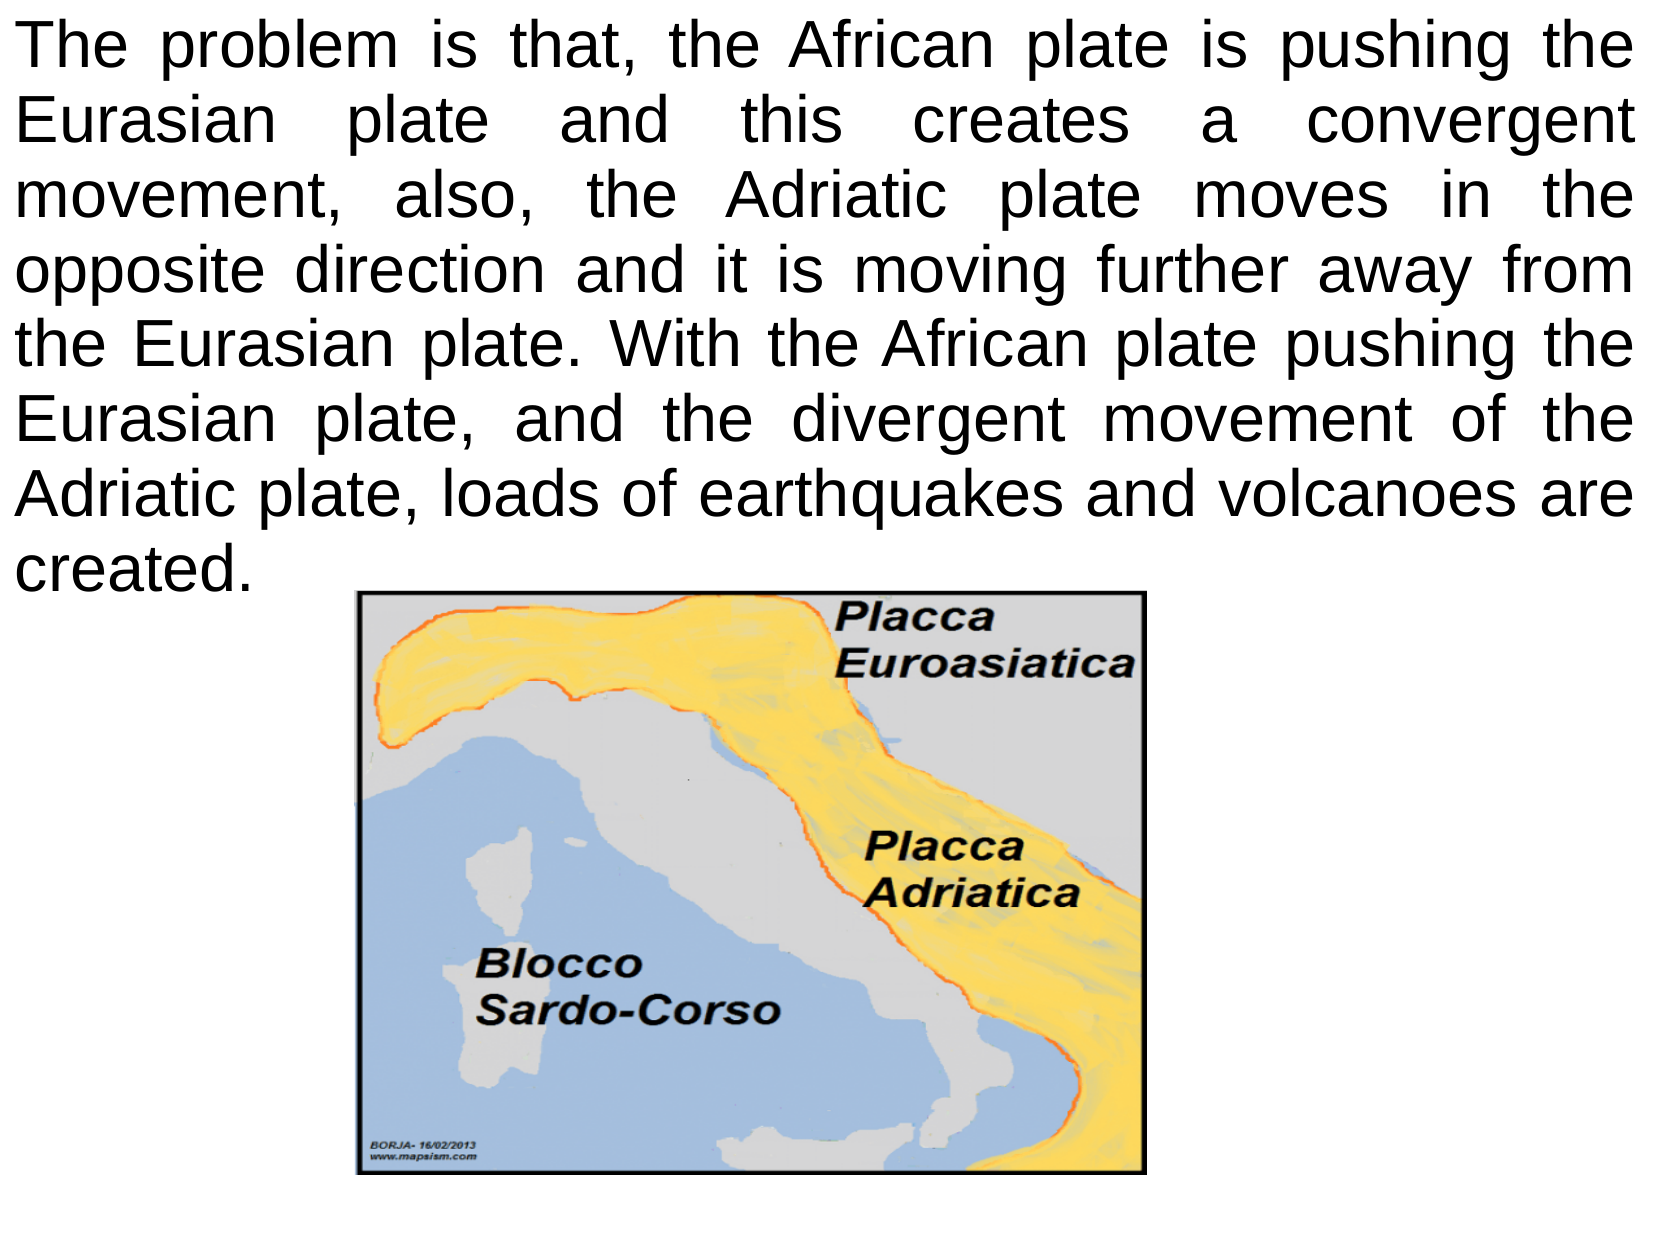

The problem is that, the African plate is pushing the Eurasian plate and this creates a convergent movement, also, the Adriatic plate moves in the opposite direction and it is moving further away from the Eurasian plate. With the African plate pushing the Eurasian plate, and the divergent movement of the Adriatic plate, loads of earthquakes and volcanoes are created.